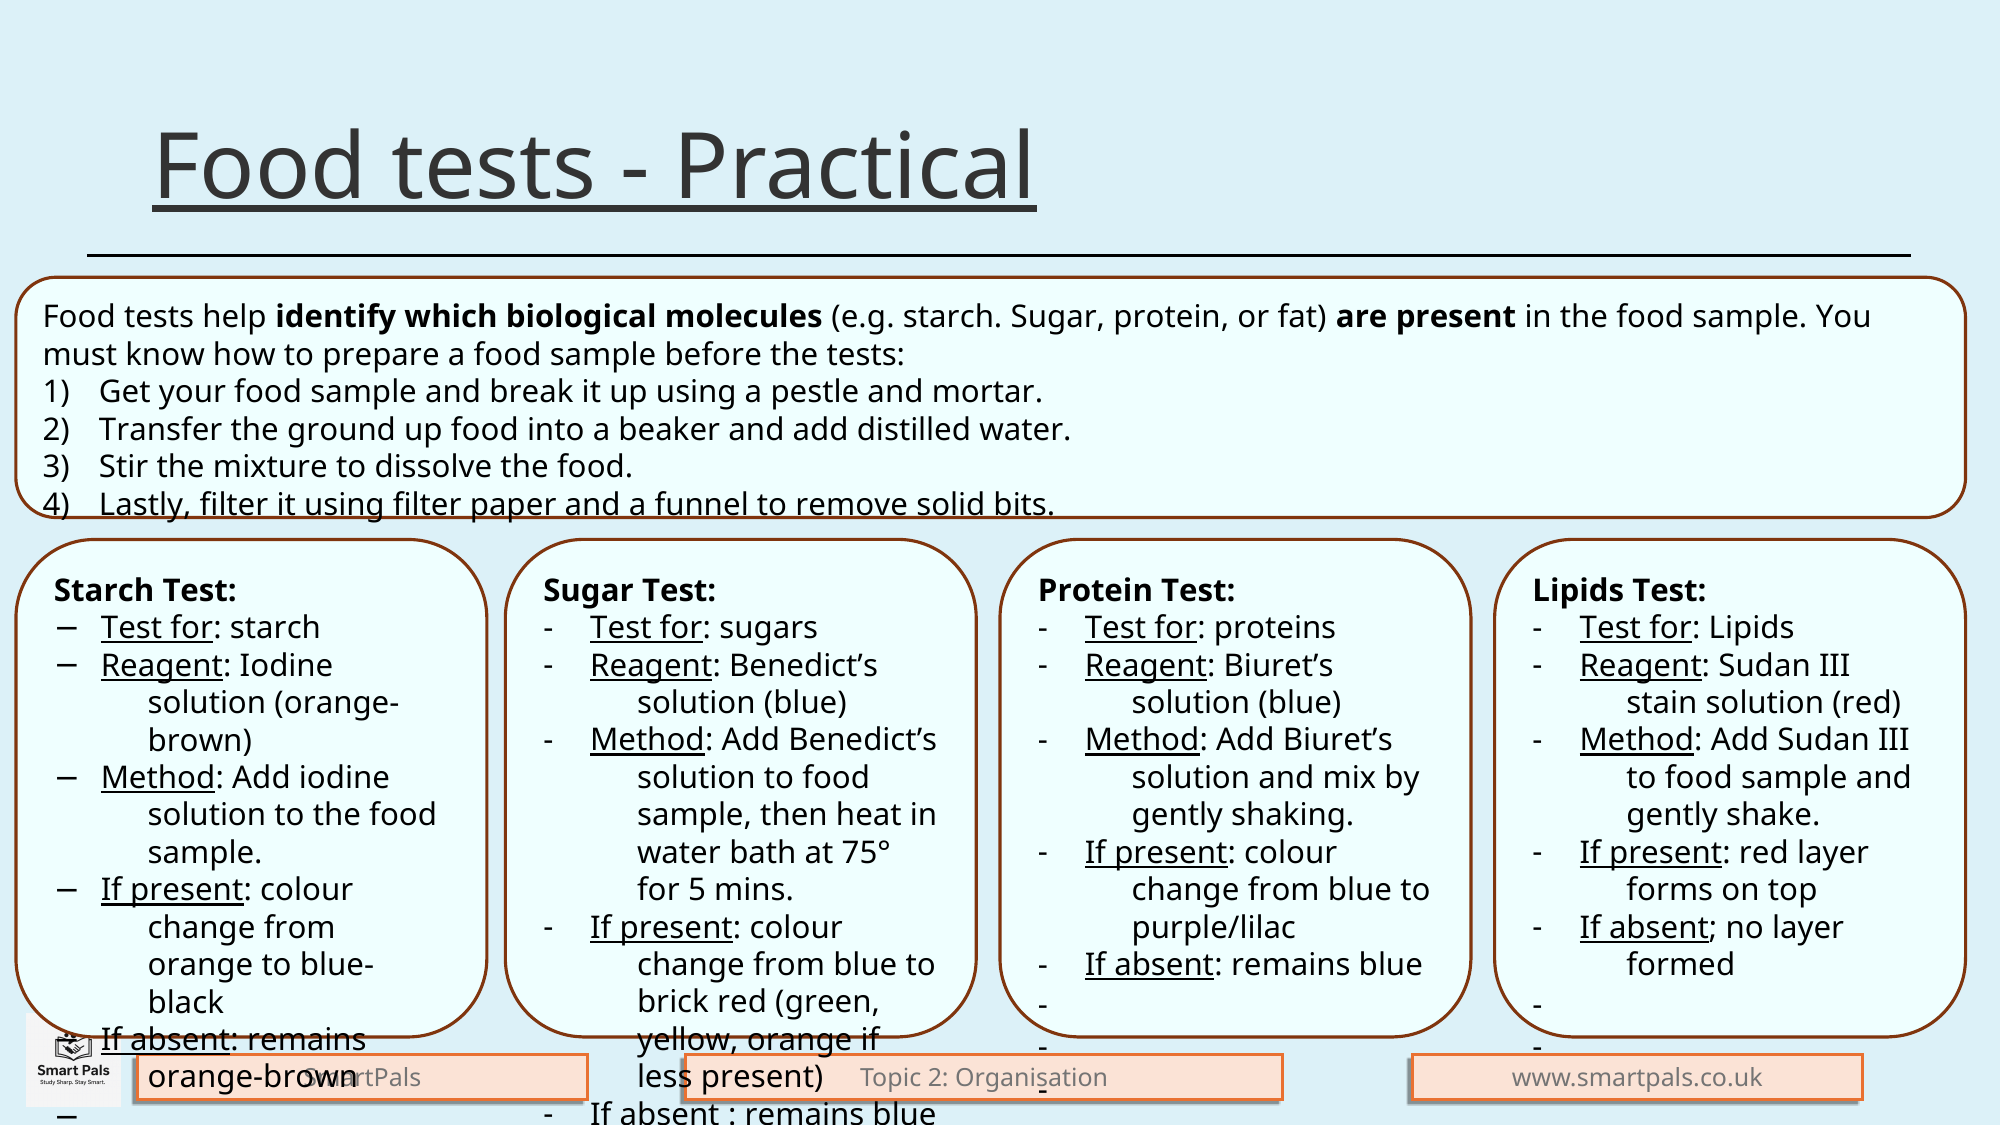

# Food tests - Practical
Food tests help identify which biological molecules (e.g. starch. Sugar, protein, or fat) are present in the food sample. You must know how to prepare a food sample before the tests:
Get your food sample and break it up using a pestle and mortar.
Transfer the ground up food into a beaker and add distilled water.
Stir the mixture to dissolve the food.
Lastly, filter it using filter paper and a funnel to remove solid bits.
Sugar Test:
Test for: sugars
Reagent: Benedict’s solution (blue)
Method: Add Benedict’s solution to food sample, then heat in water bath at 75° for 5 mins.
If present: colour change from blue to brick red (green, yellow, orange if less present)
If absent : remains blue
Protein Test:
Test for: proteins
Reagent: Biuret’s solution (blue)
Method: Add Biuret’s solution and mix by gently shaking.
If present: colour change from blue to purple/lilac
If absent: remains blue
Lipids Test:
Test for: Lipids
Reagent: Sudan III stain solution (red)
Method: Add Sudan III to food sample and gently shake.
If present: red layer forms on top
If absent; no layer formed
Starch Test:
Test for: starch
Reagent: Iodine solution (orange-brown)
Method: Add iodine solution to the food sample.
If present: colour change from orange to blue-black
If absent: remains orange-brown